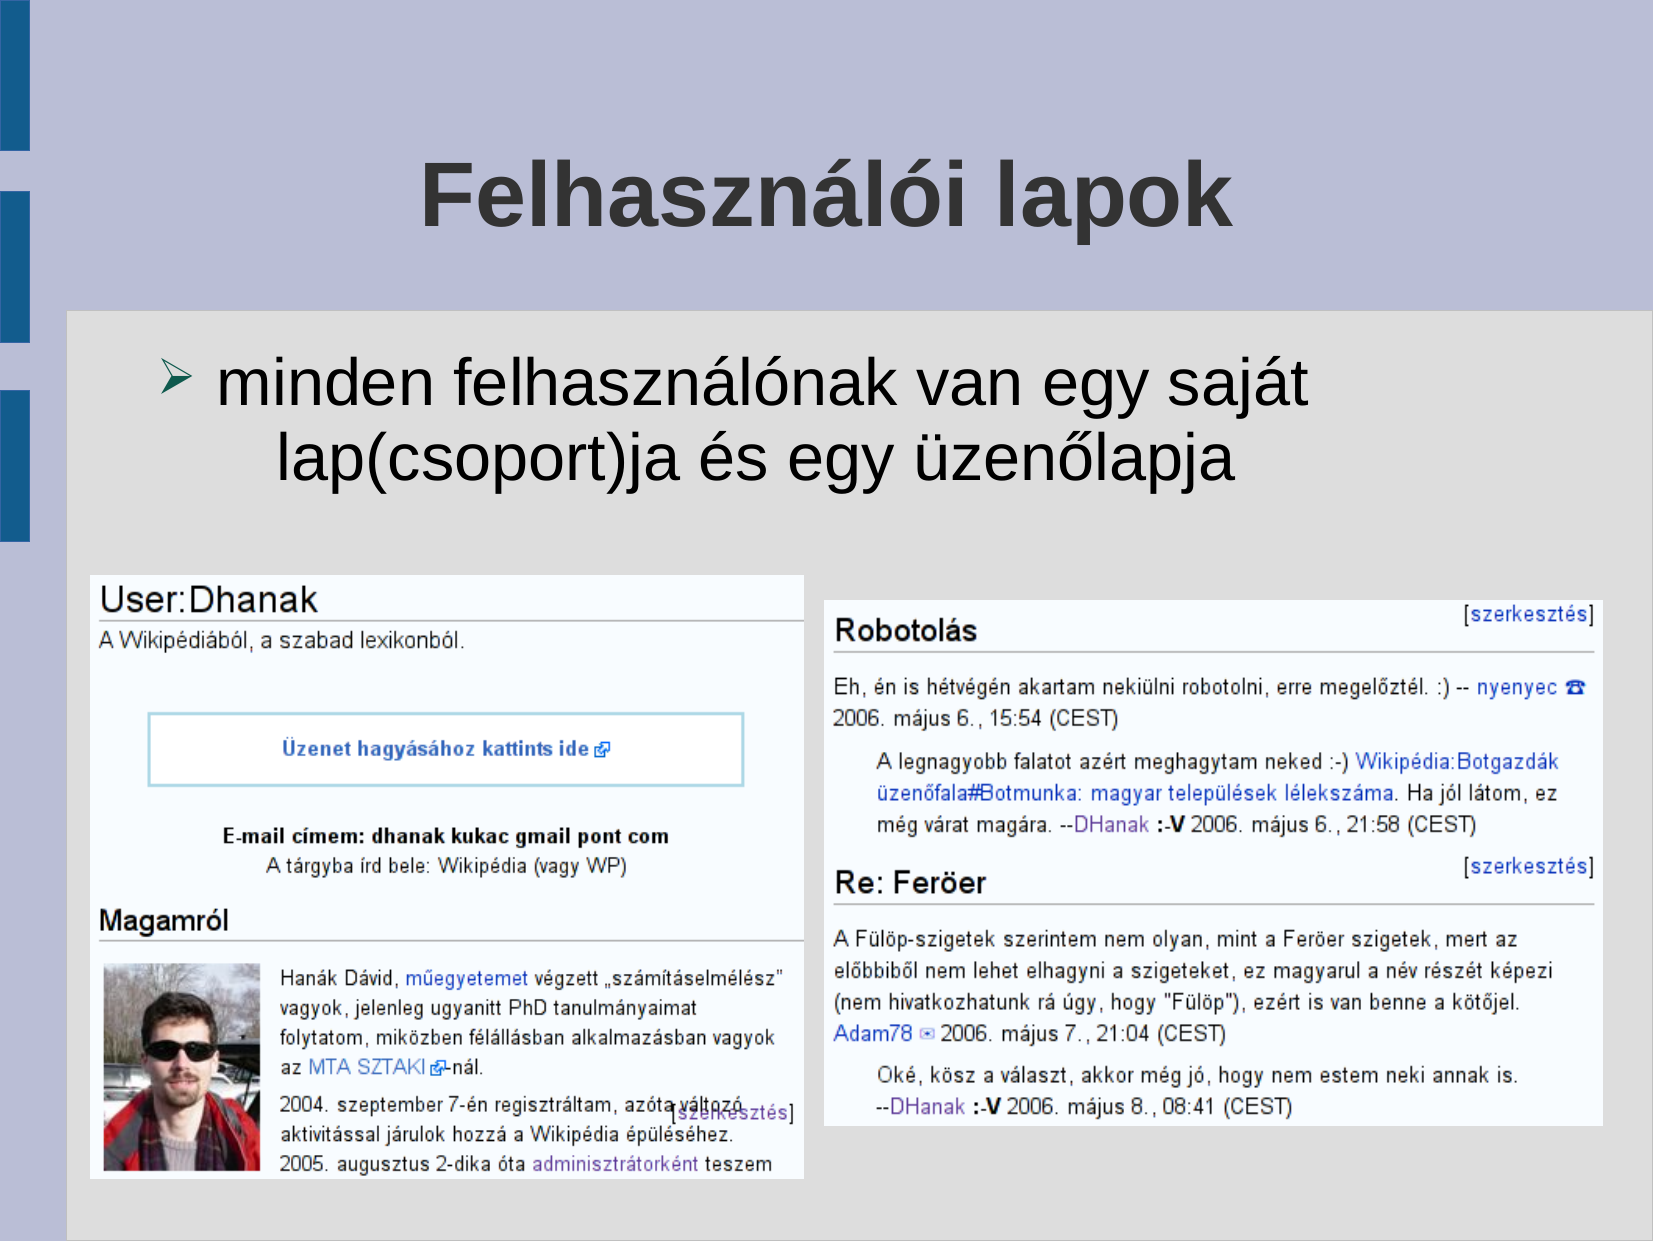

# Felhasználói lapok
minden felhasználónak van egy saját lap(csoport)ja és egy üzenőlapja